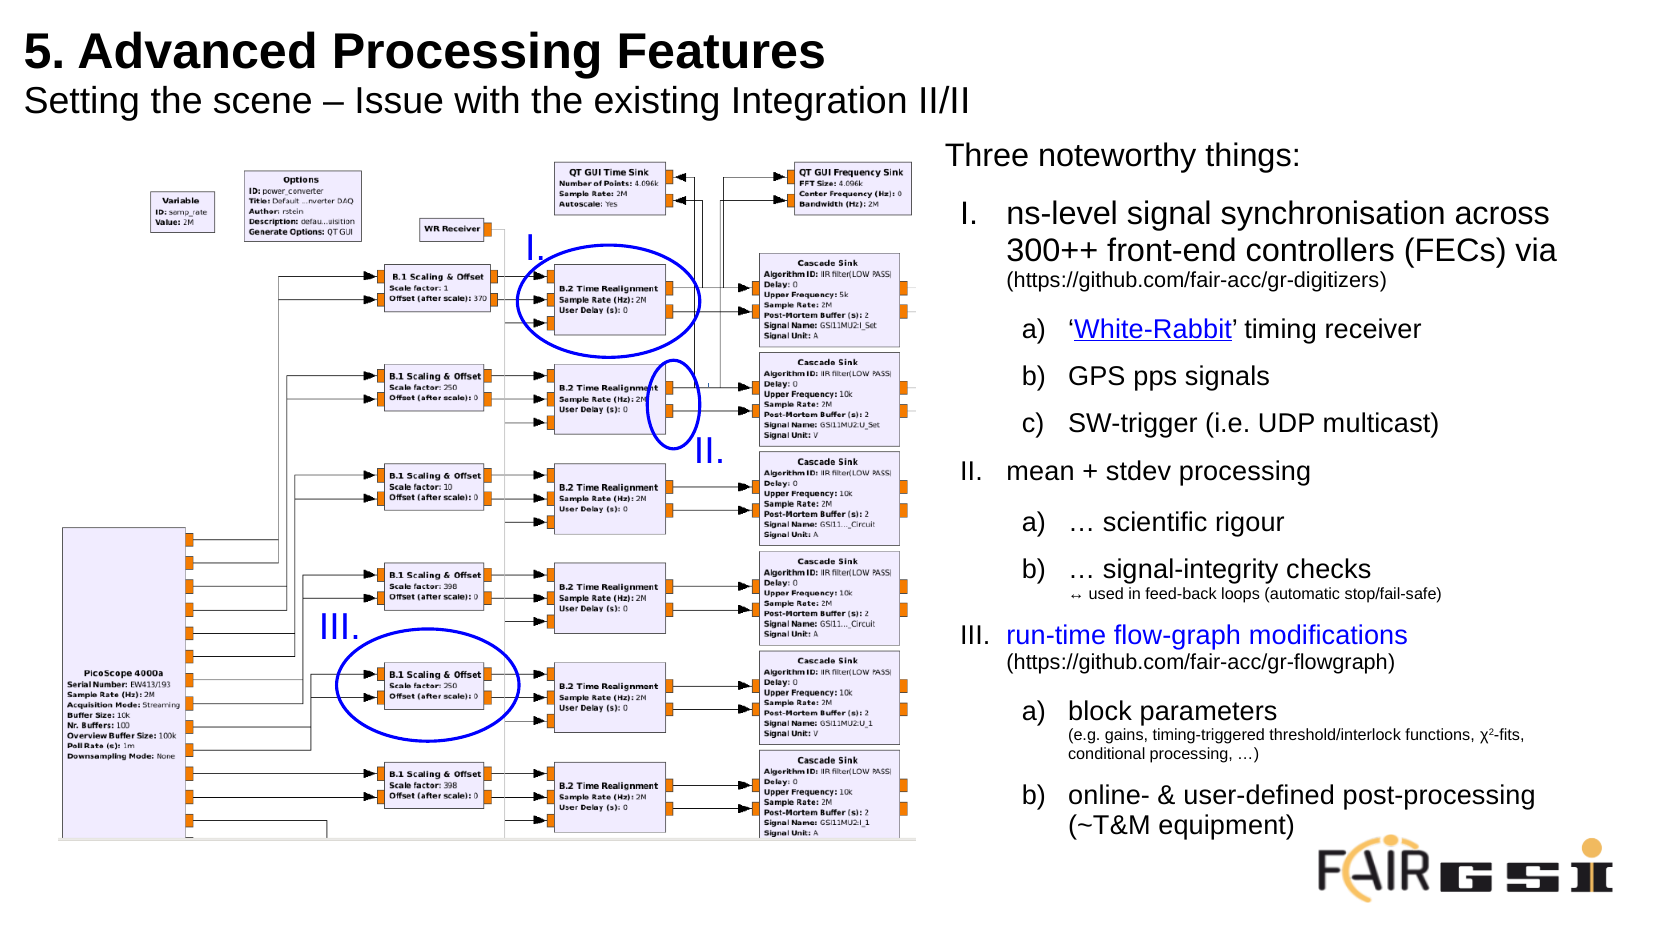

# 5. Advanced Processing Features Setting the scene – Issue with the existing Integration II/II
Three noteworthy things:
ns-level signal synchronisation across 300++ front-end controllers (FECs) via
(https://github.com/fair-acc/gr-digitizers)
‘White-Rabbit’ timing receiver
GPS pps signals
SW-trigger (i.e. UDP multicast)
mean + stdev processing
… scientific rigour
… signal-integrity checks
↔ used in feed-back loops (automatic stop/fail-safe)
run-time flow-graph modifications
(https://github.com/fair-acc/gr-flowgraph)
block parameters
(e.g. gains, timing-triggered threshold/interlock functions, χ2-fits, conditional processing, …)
online- & user-defined post-processing (~T&M equipment)
I.
II.
III.